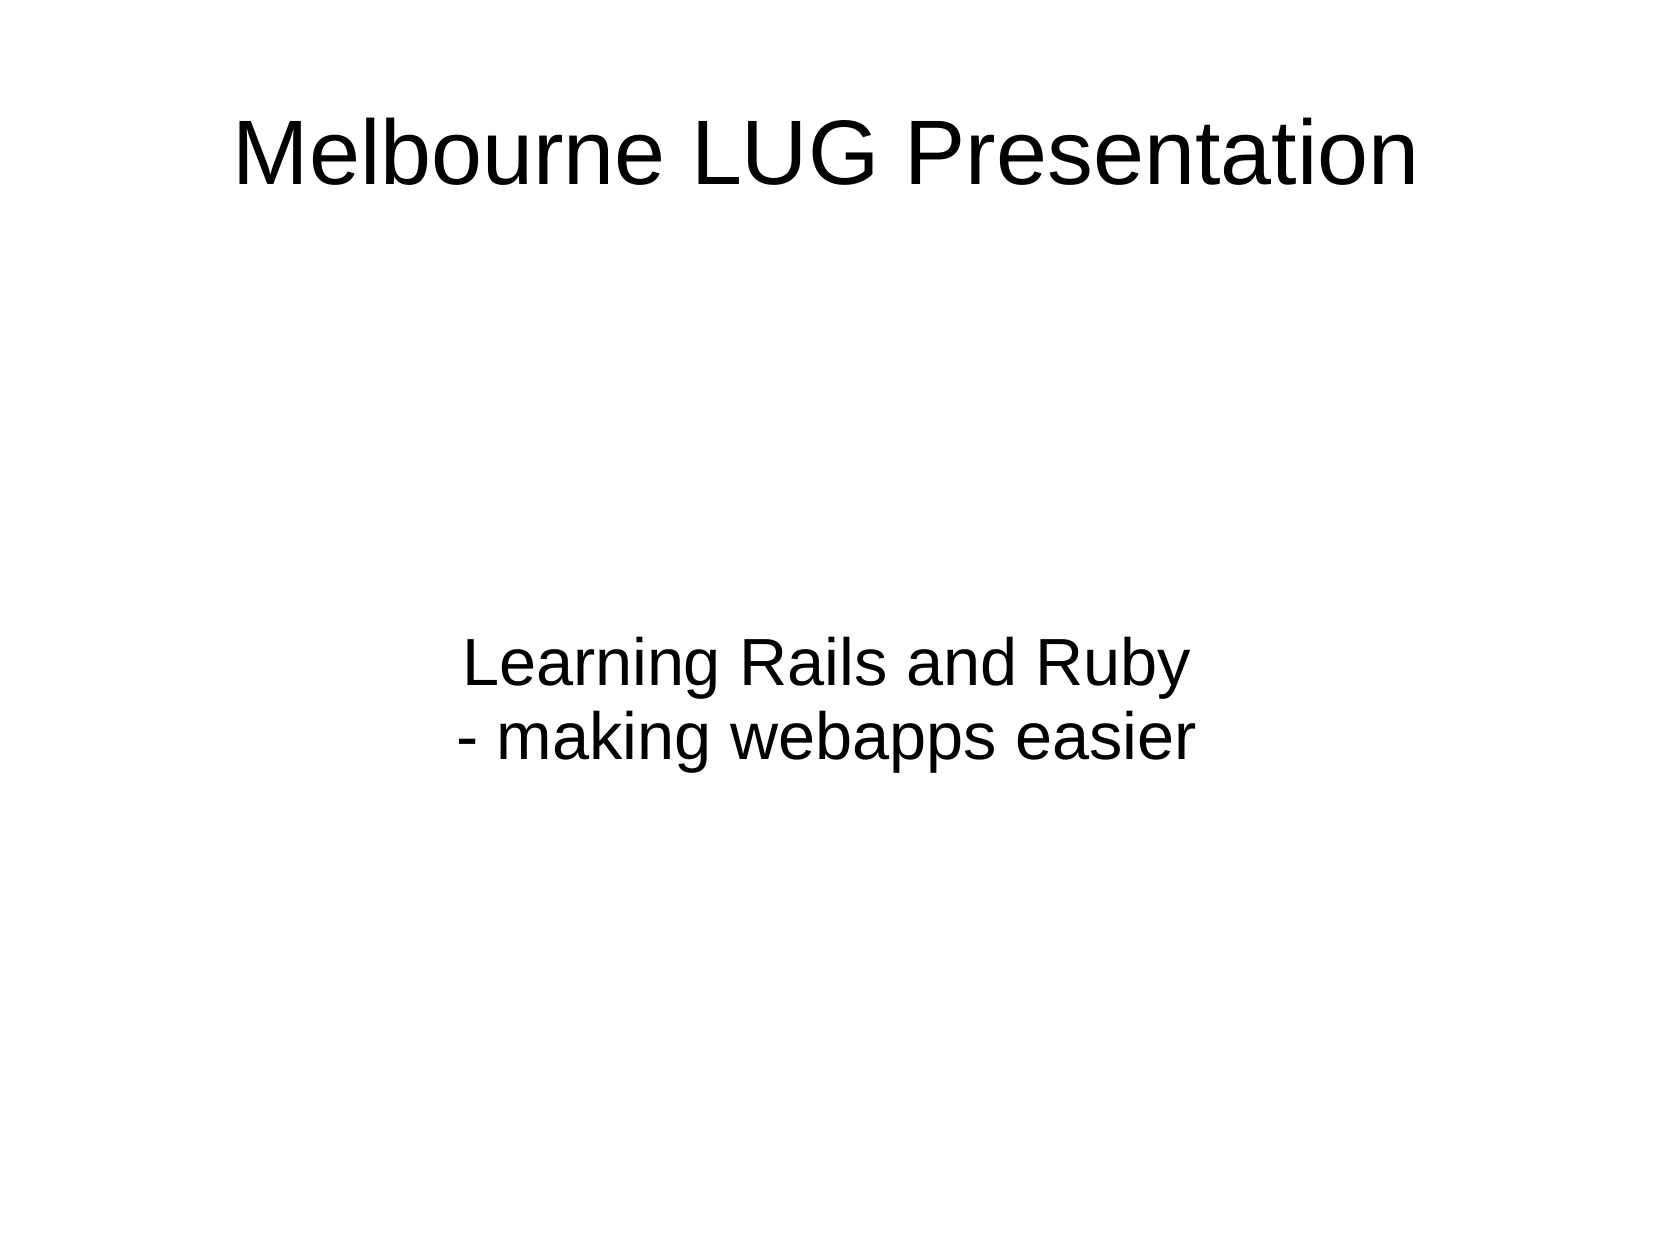

# Melbourne LUG Presentation
Learning Rails and Ruby
- making webapps easier